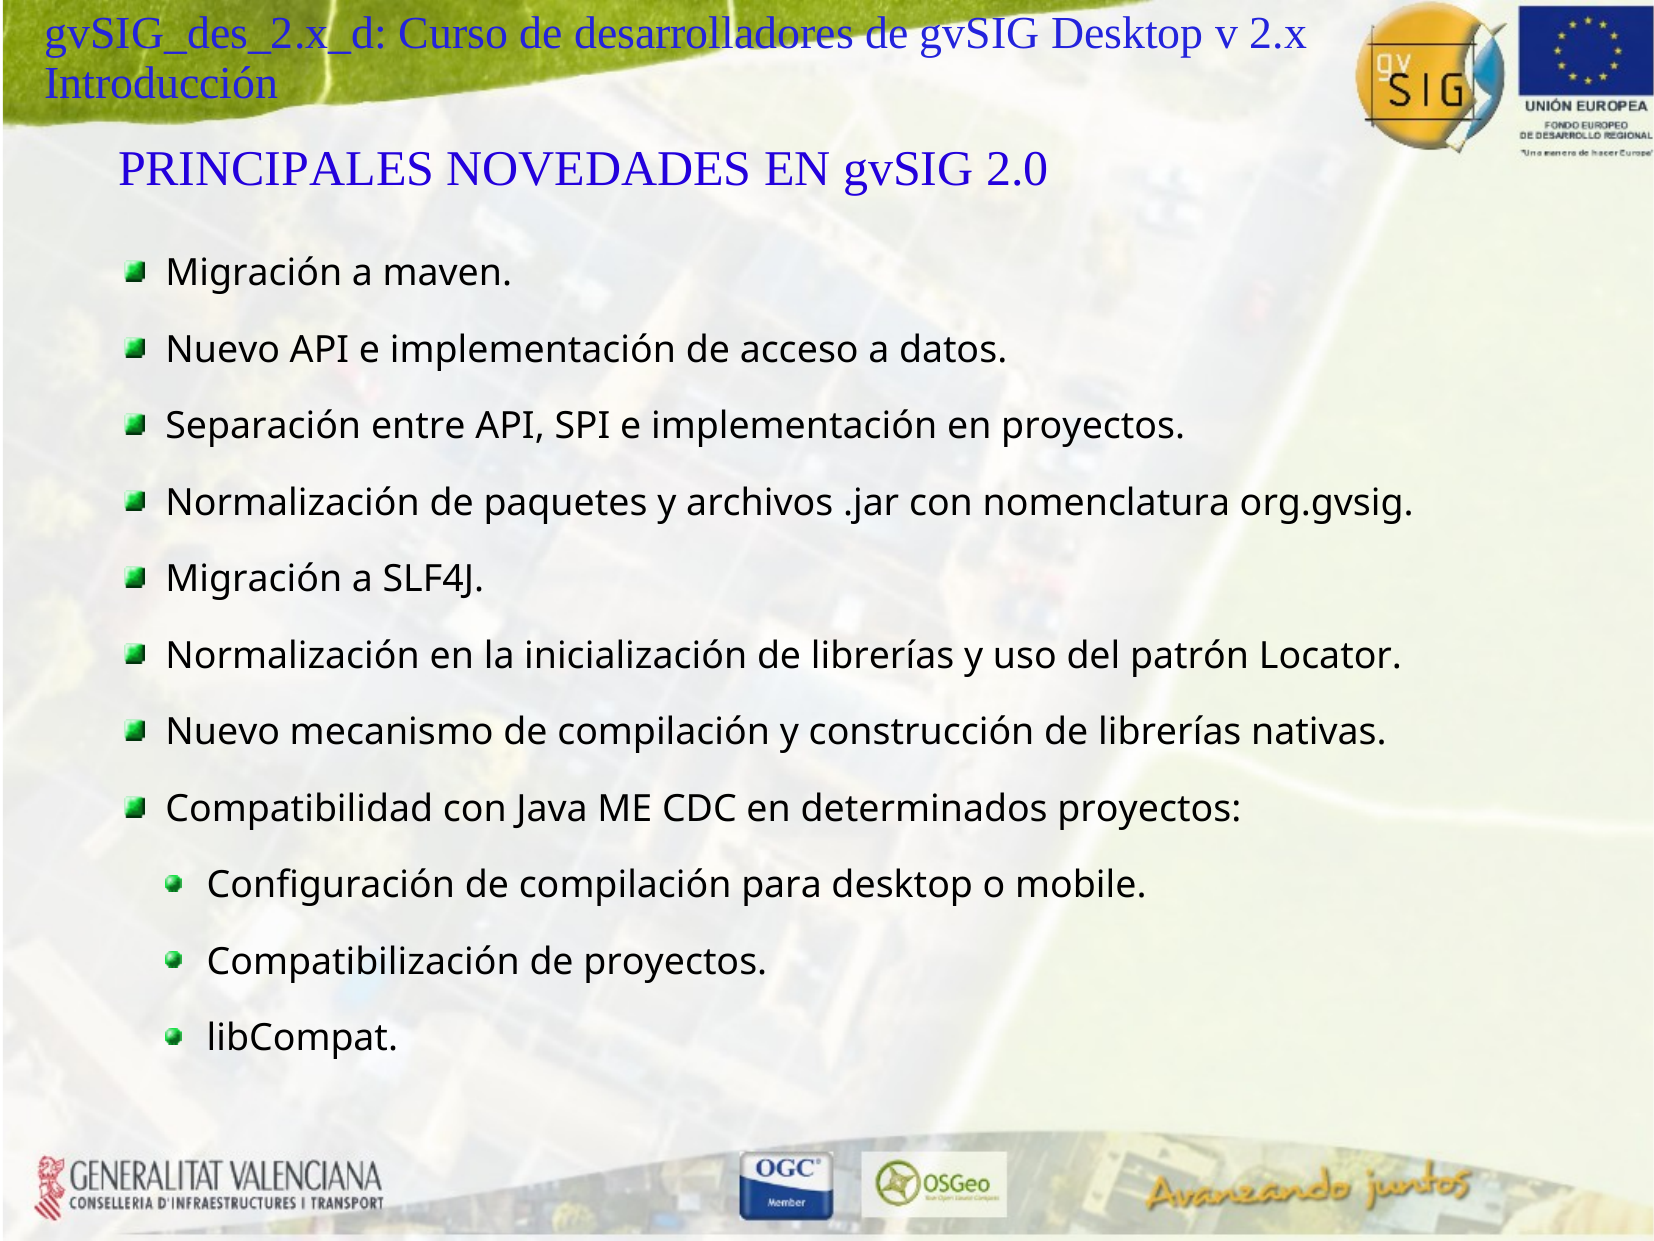

# PRINCIPALES NOVEDADES EN gvSIG 2.0
Migración a maven.
Nuevo API e implementación de acceso a datos.
Separación entre API, SPI e implementación en proyectos.
Normalización de paquetes y archivos .jar con nomenclatura org.gvsig.
Migración a SLF4J.
Normalización en la inicialización de librerías y uso del patrón Locator.
Nuevo mecanismo de compilación y construcción de librerías nativas.
Compatibilidad con Java ME CDC en determinados proyectos:
Configuración de compilación para desktop o mobile.
Compatibilización de proyectos.
libCompat.